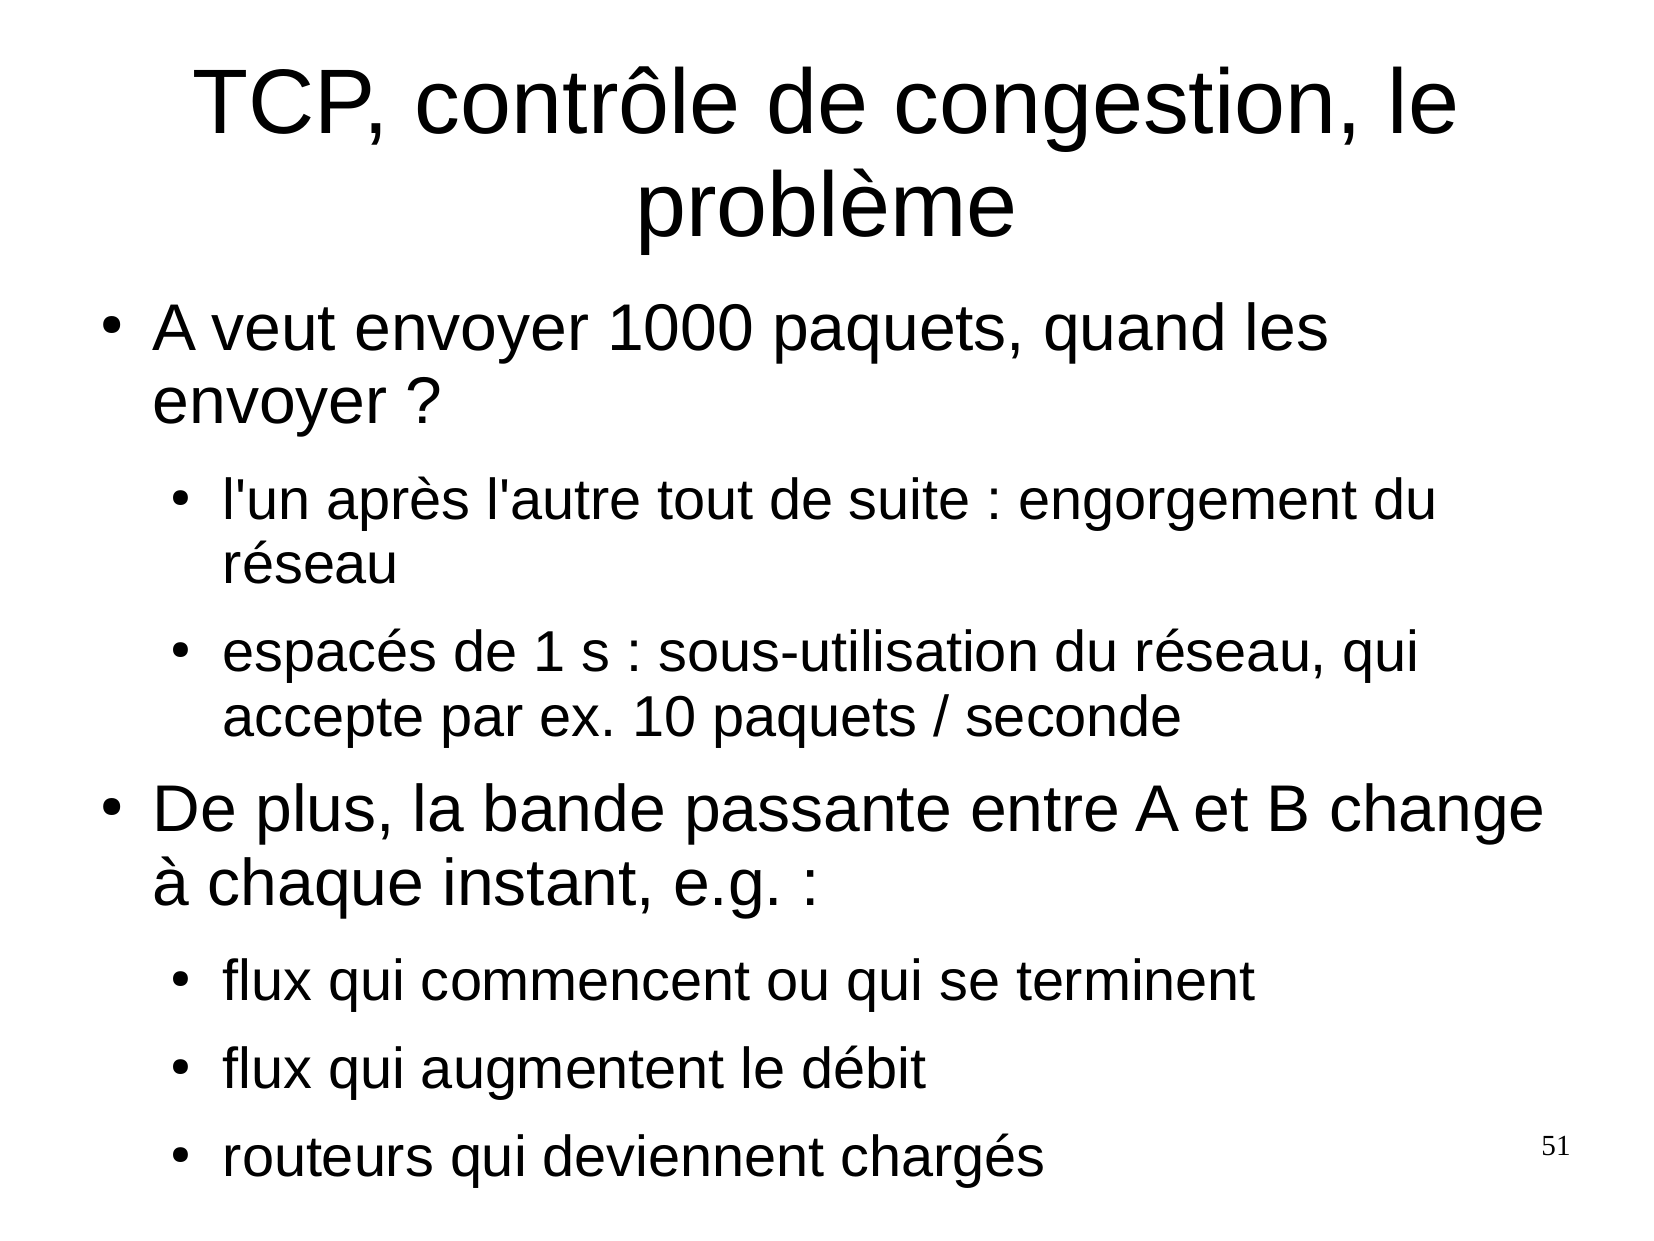

# TCP, contrôle de congestion, le problème
A veut envoyer 1000 paquets, quand les envoyer ?
l'un après l'autre tout de suite : engorgement du réseau
espacés de 1 s : sous-utilisation du réseau, qui accepte par ex. 10 paquets / seconde
De plus, la bande passante entre A et B change à chaque instant, e.g. :
flux qui commencent ou qui se terminent
flux qui augmentent le débit
routeurs qui deviennent chargés
51